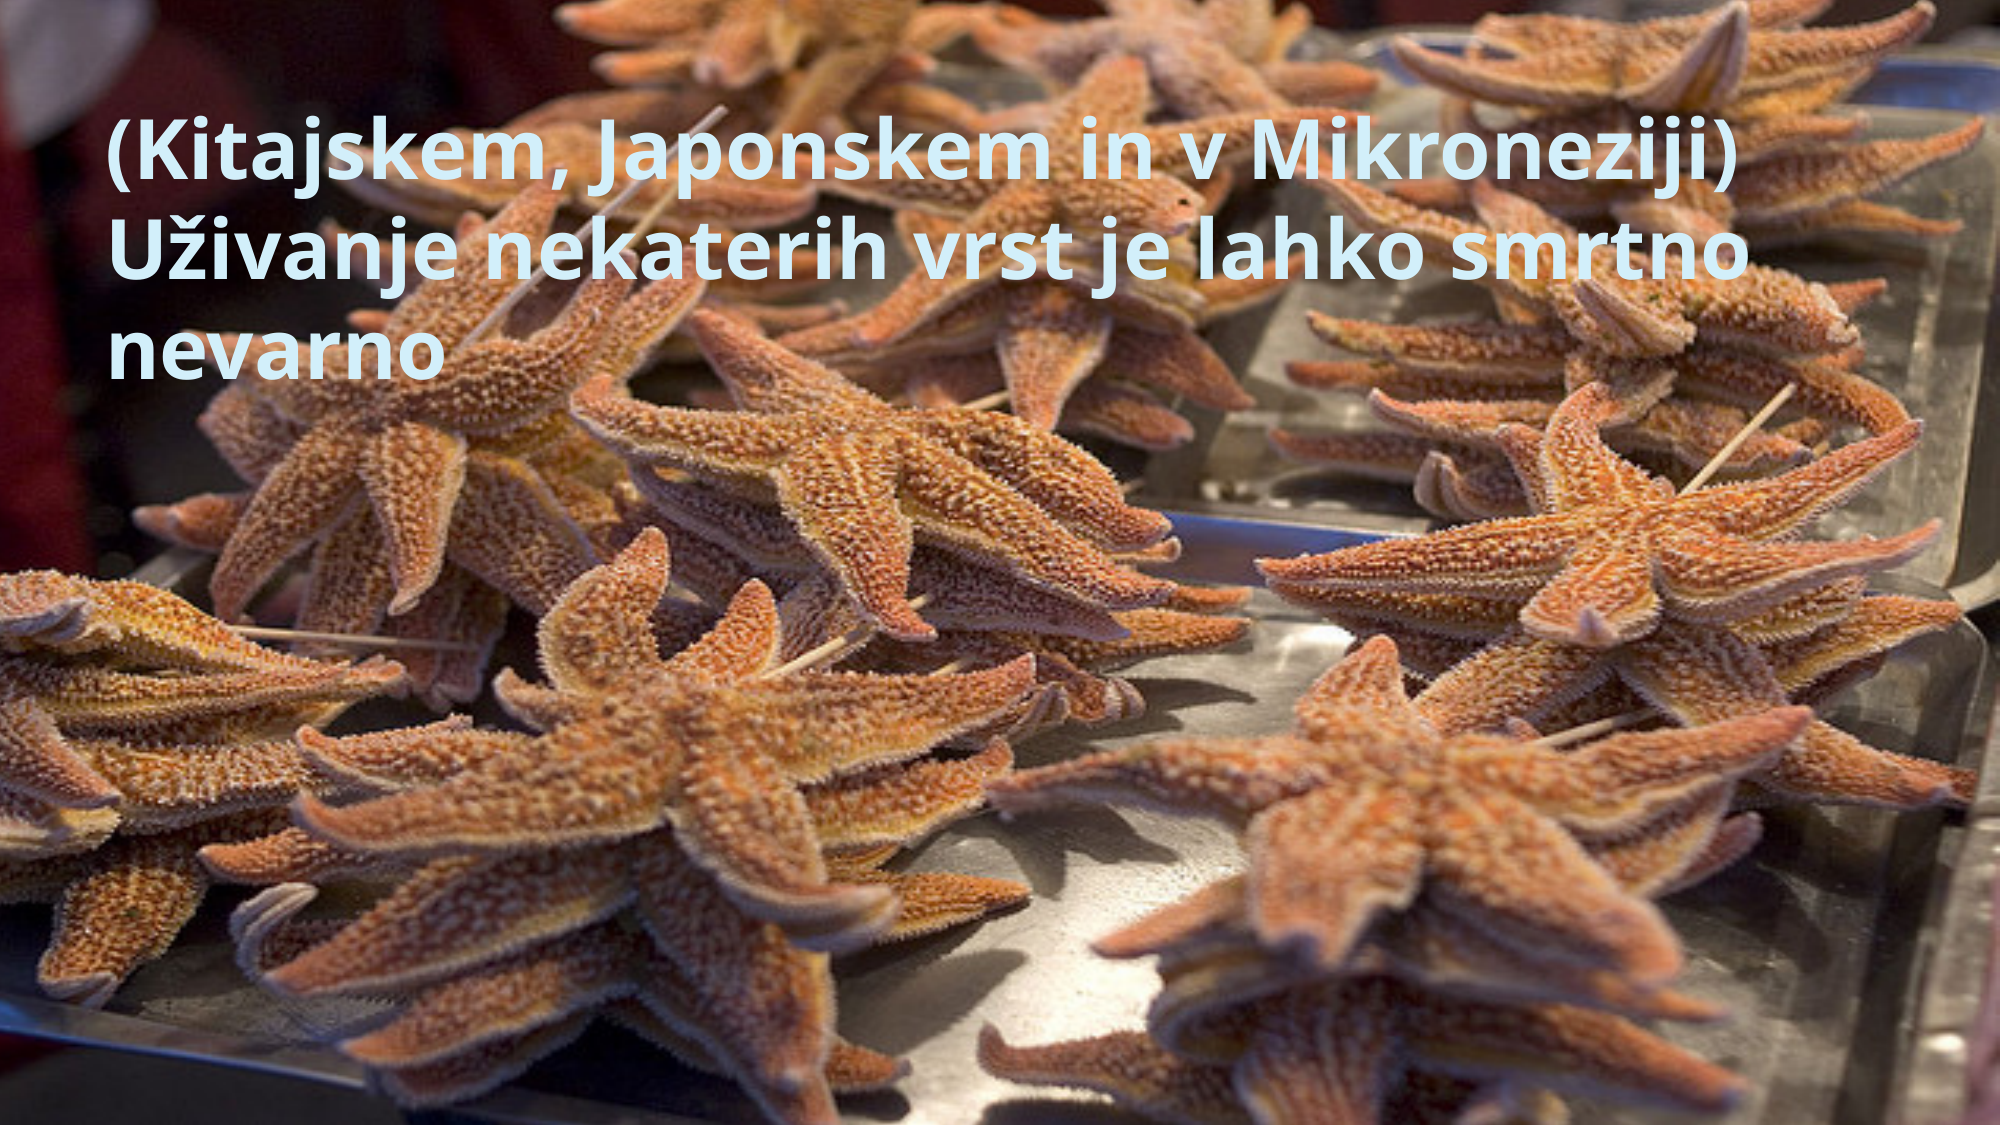

(Kitajskem, Japonskem in v Mikroneziji) Uživanje nekaterih vrst je lahko smrtno nevarno
#